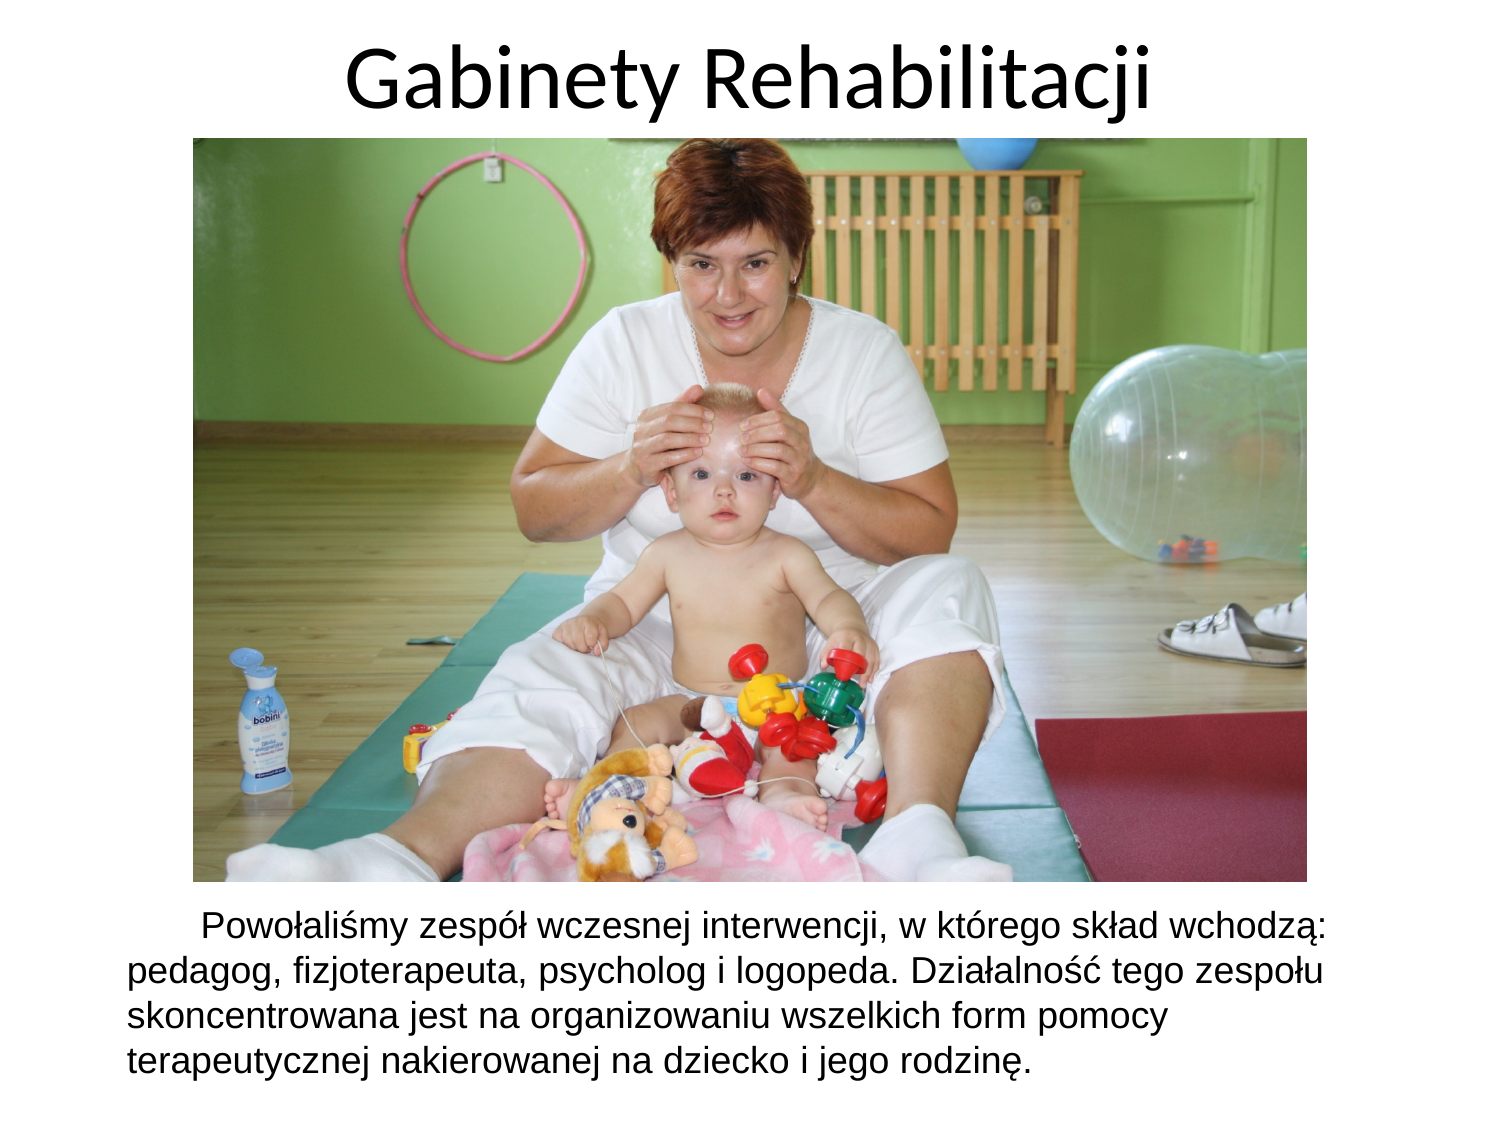

# Gabinety Rehabilitacji
	Powołaliśmy zespół wczesnej interwencji, w którego skład wchodzą: pedagog, fizjoterapeuta, psycholog i logopeda. Działalność tego zespołu skoncentrowana jest na organizowaniu wszelkich form pomocy terapeutycznej nakierowanej na dziecko i jego rodzinę.